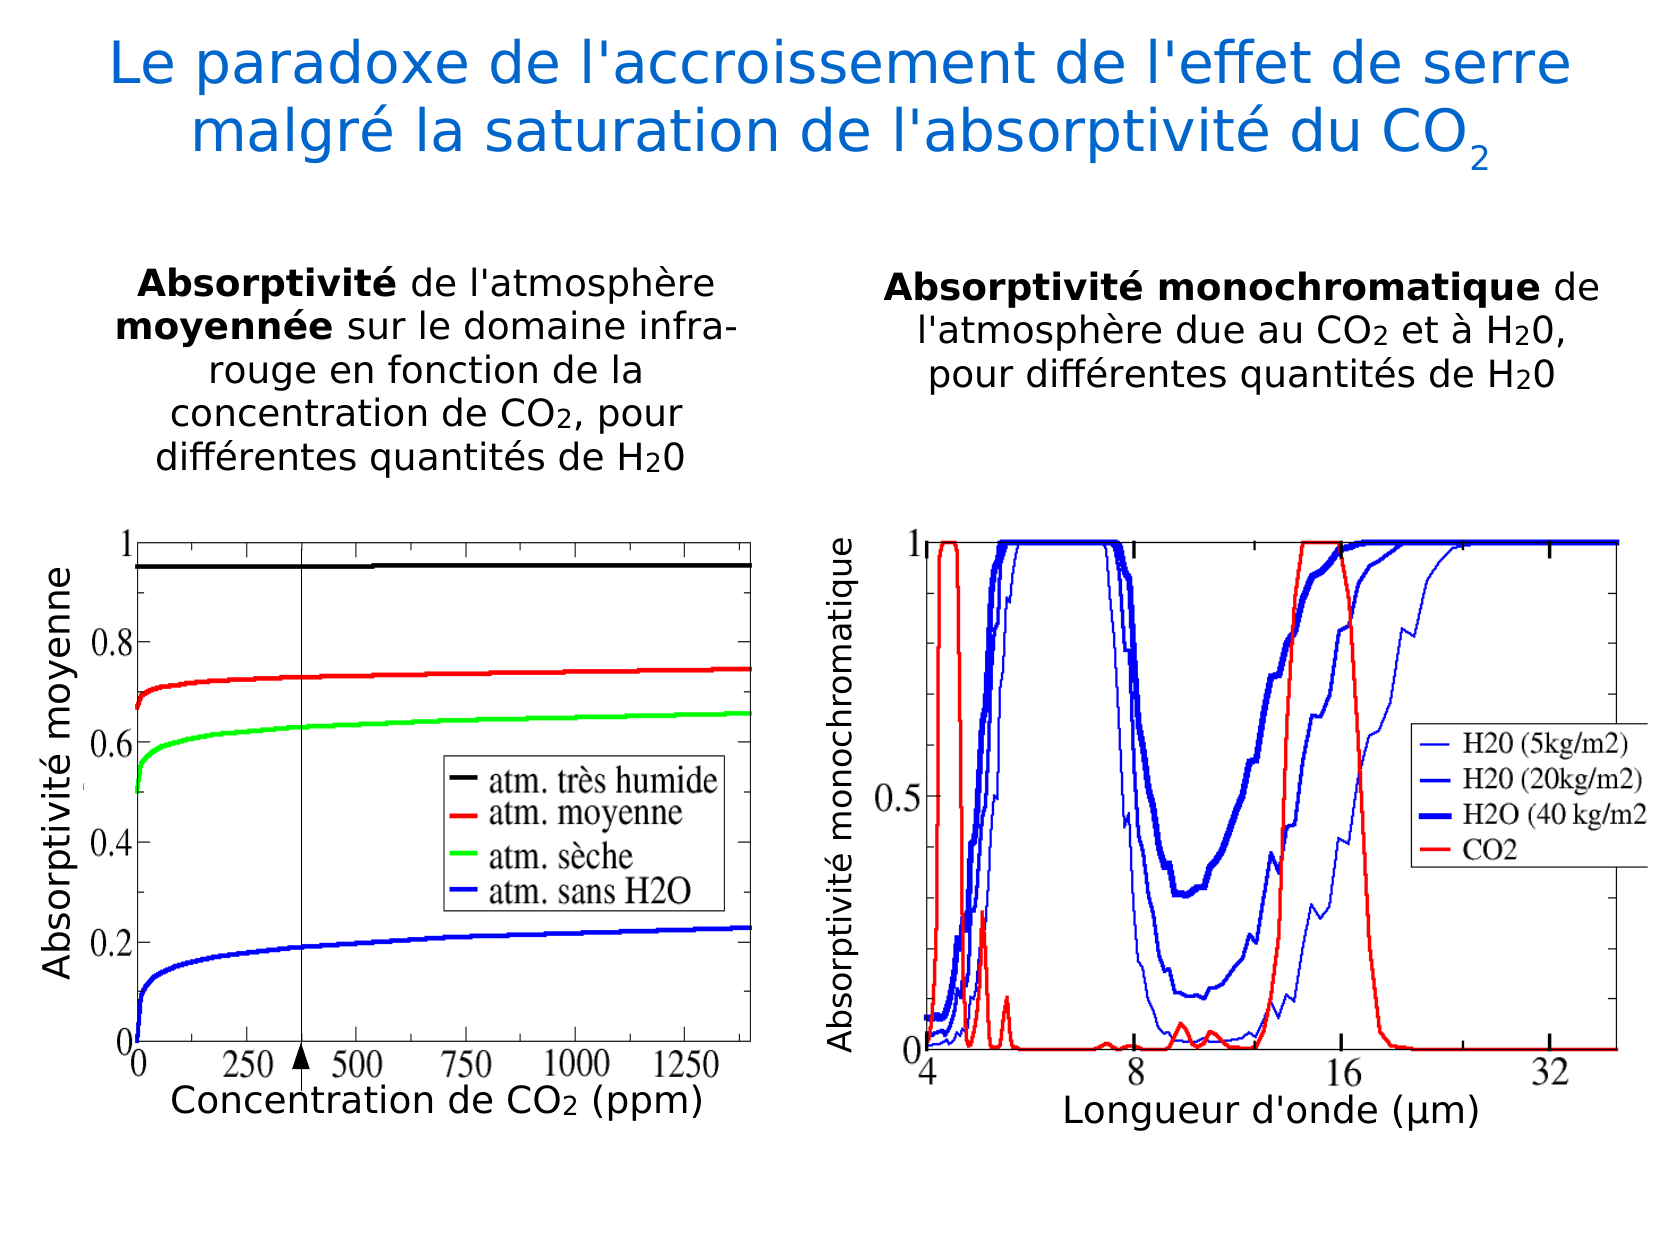

Le paradoxe de l'accroissement de l'effet de serre malgré la saturation de l'absorptivité du CO2
Absorptivité de l'atmosphère moyennée sur le domaine infra-rouge en fonction de la concentration de CO2, pour différentes quantités de H20
Absorptivité monochromatique de l'atmosphère due au CO2 et à H20, pour différentes quantités de H20
Absorptivité monochromatique
Longueur d'onde (μm)
Absorptivité moyenne
Concentration de CO2 (ppm)